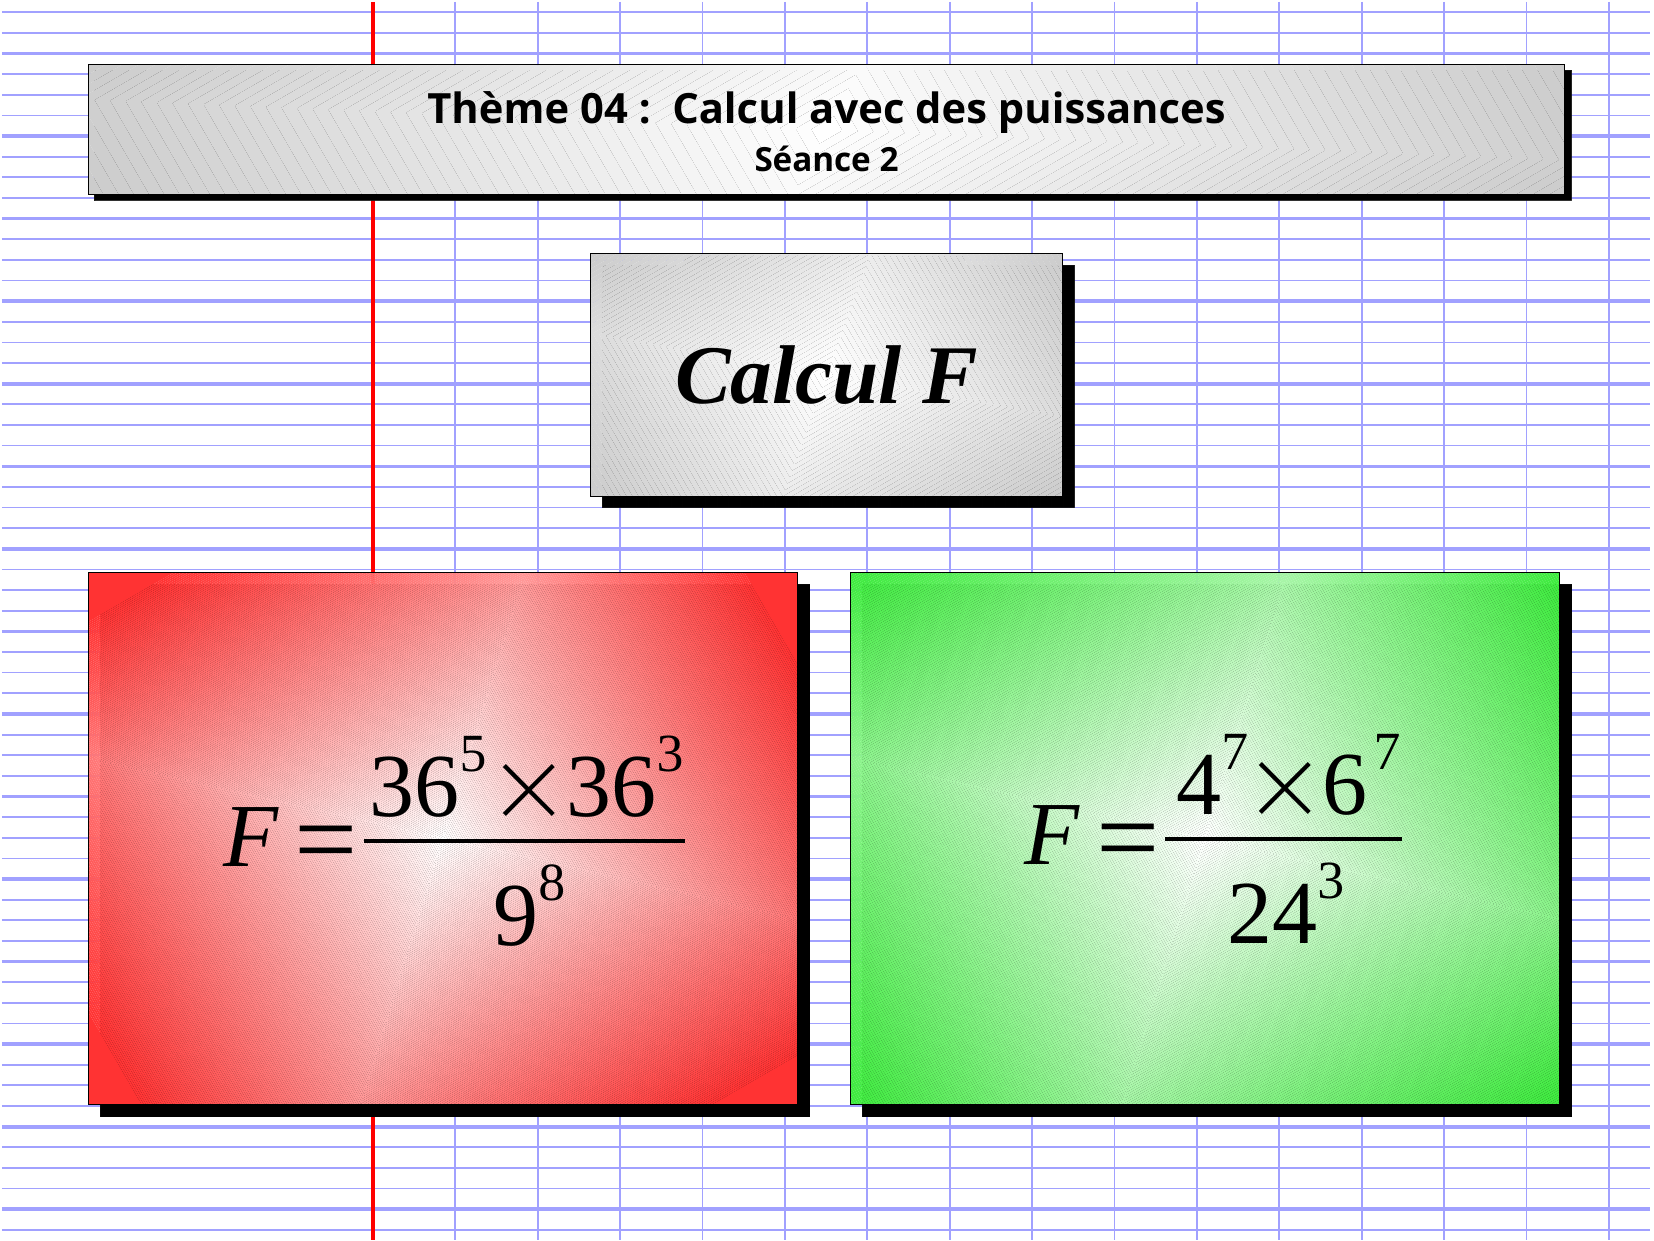

Thème 04 : Calcul avec des puissances
Séance 2
Calcul F
10
11
12
13
14
15
9
0
1
2
3
4
5
6
7
8